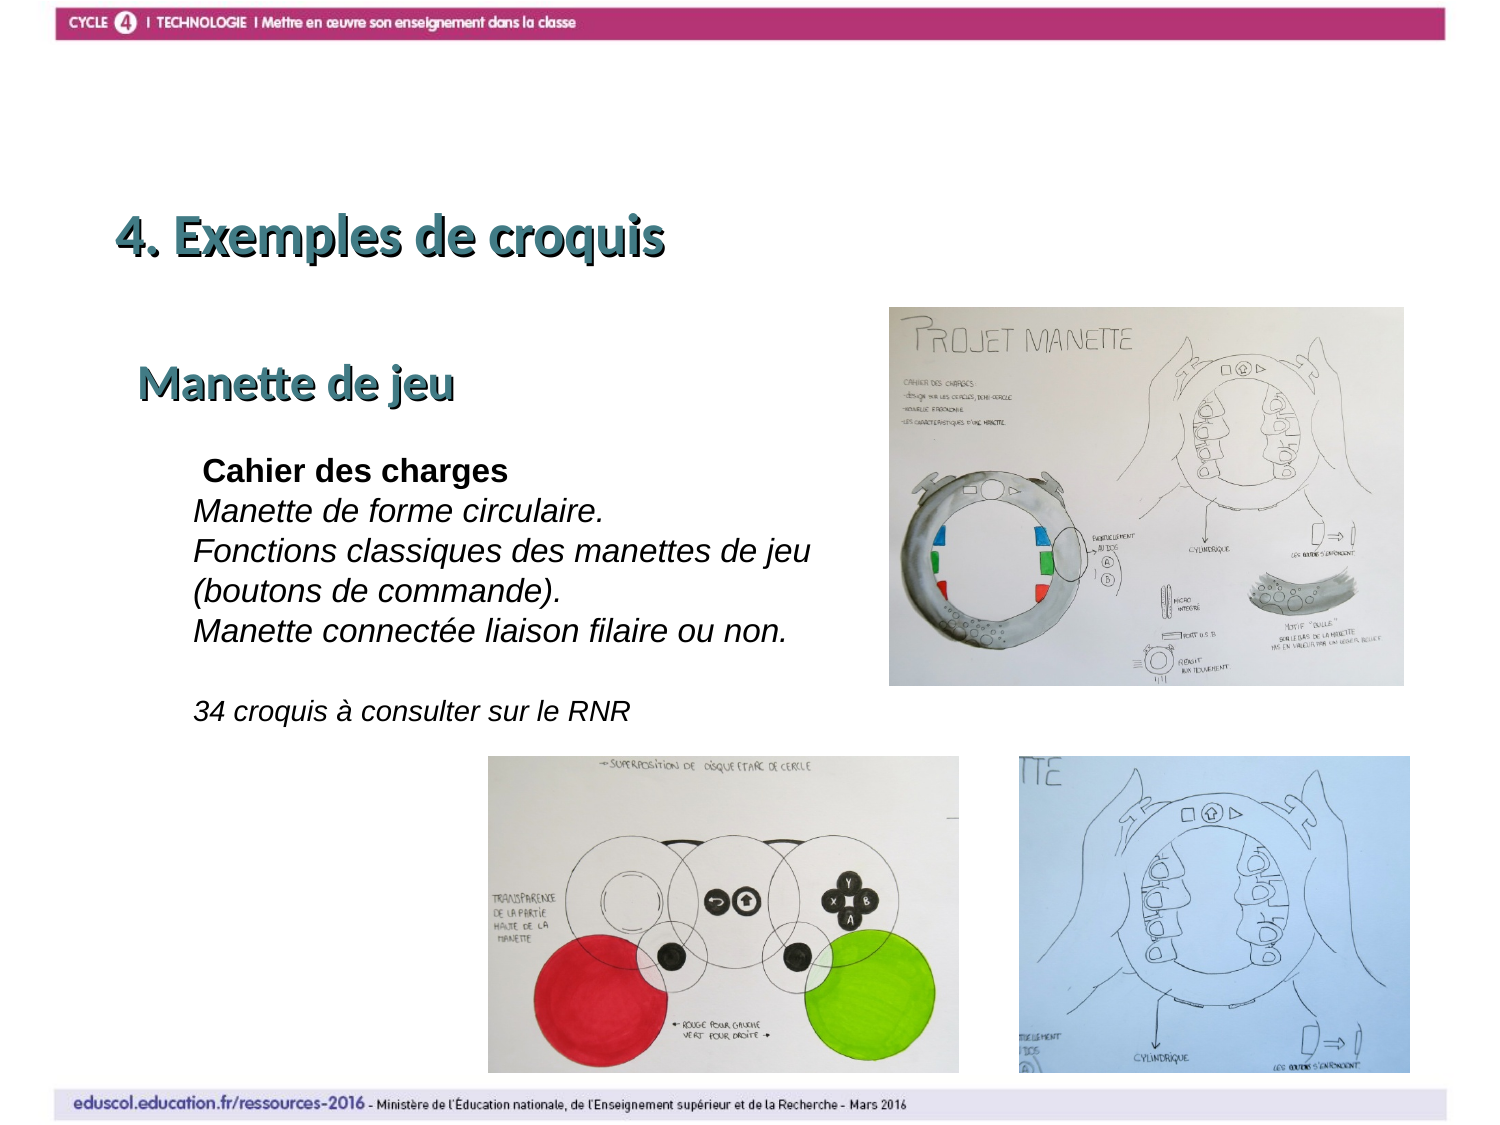

# 4. Exemples de croquis
Manette de jeu
	 Cahier des charges
	Manette de forme circulaire.
	Fonctions classiques des manettes de jeu
	(boutons de commande).
	Manette connectée liaison filaire ou non.
	34 croquis à consulter sur le RNR